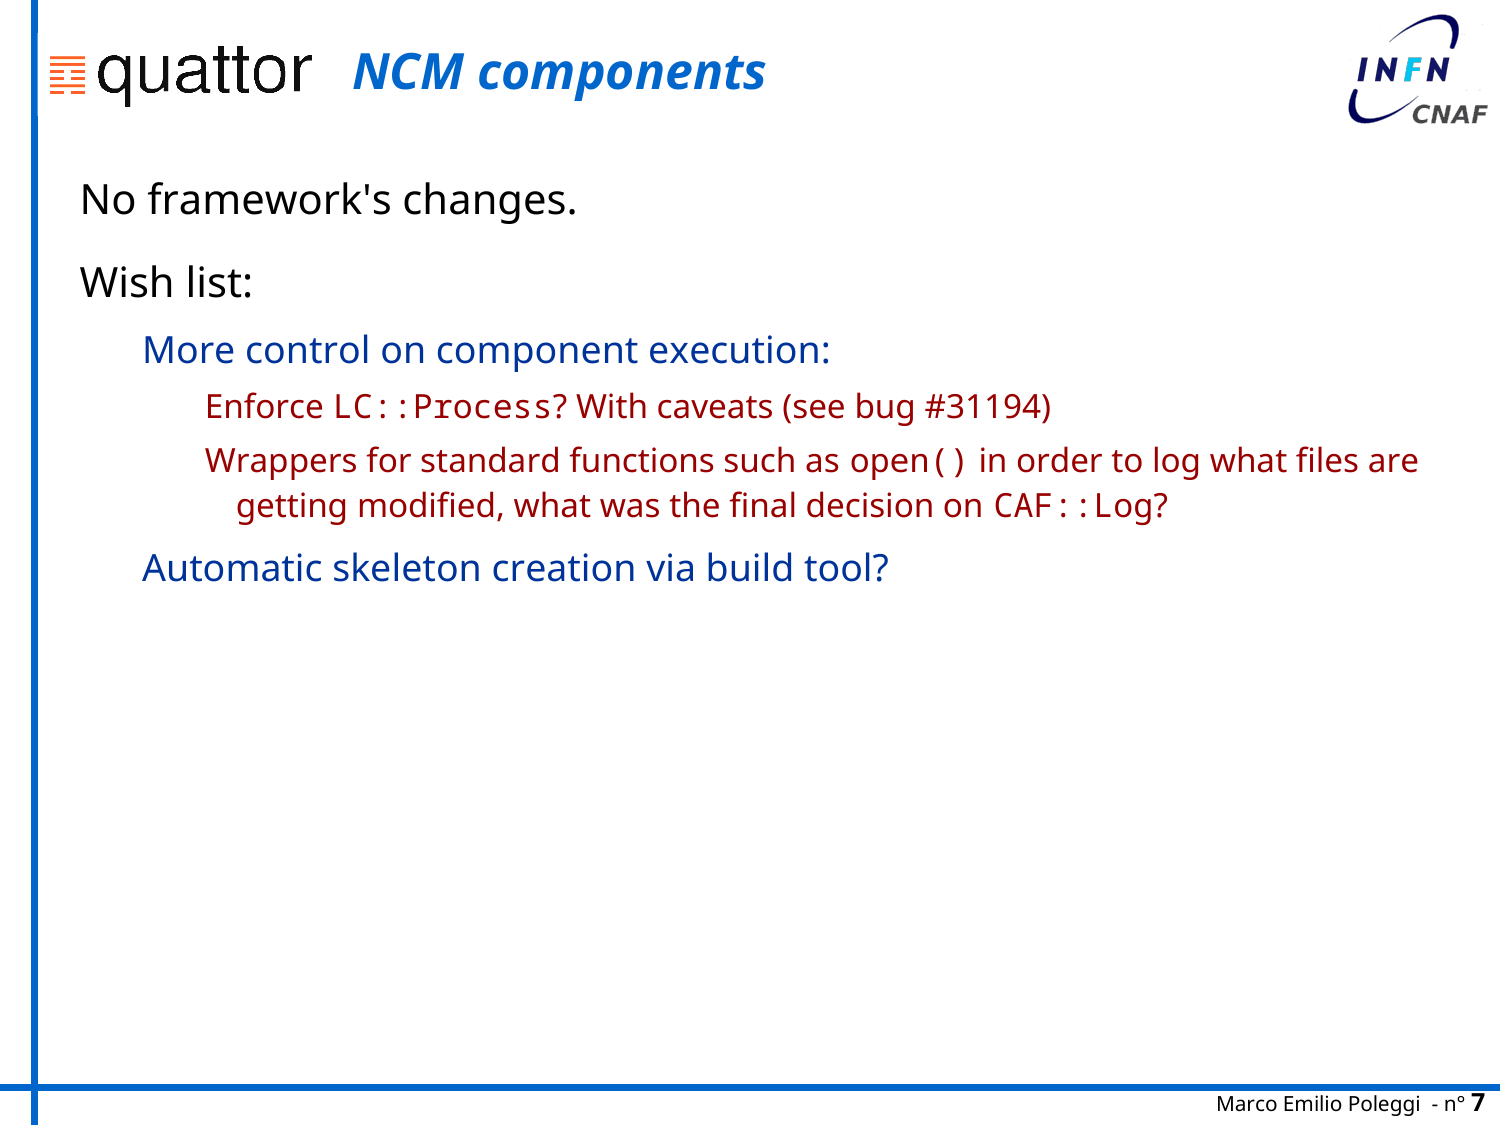

# NCM components
No framework's changes.
Wish list:
More control on component execution:
Enforce LC::Process? With caveats (see bug #31194)
Wrappers for standard functions such as open() in order to log what files are getting modified, what was the final decision on CAF::Log?
Automatic skeleton creation via build tool?